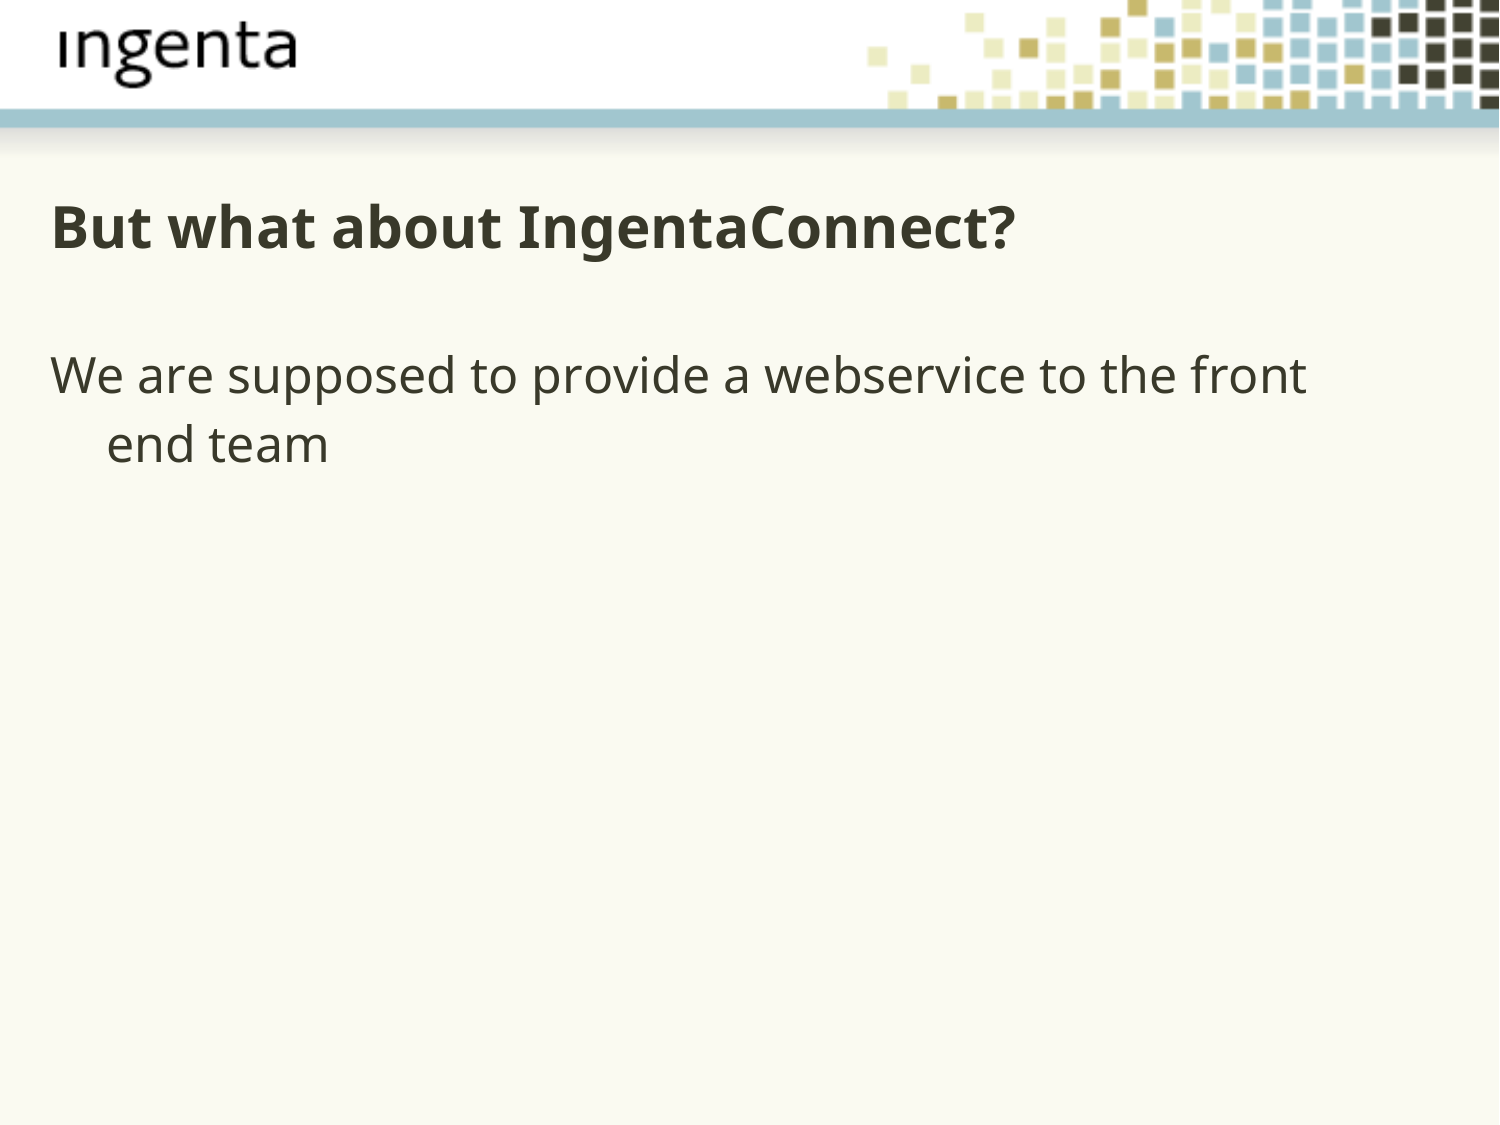

# But what about IngentaConnect?
We are supposed to provide a webservice to the front end team